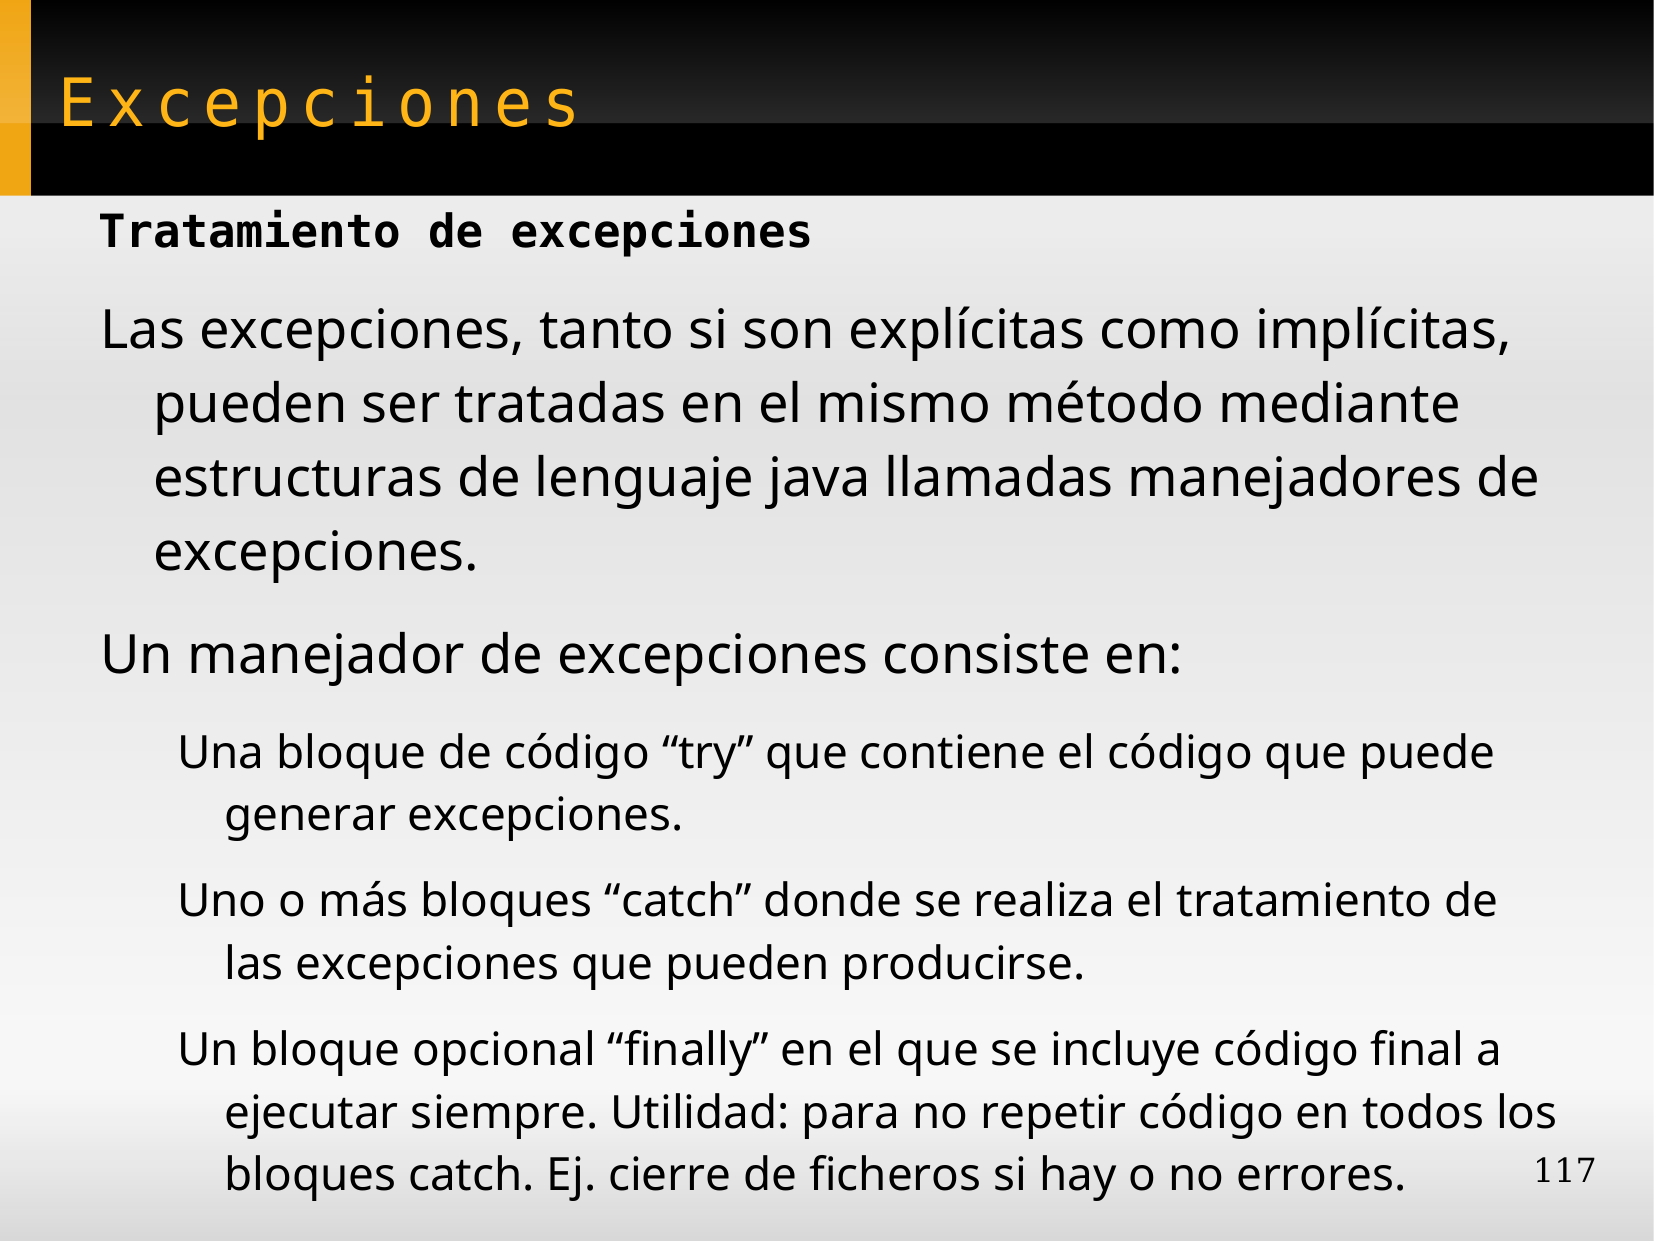

# Excepciones
Tratamiento de excepciones
Las excepciones, tanto si son explícitas como implícitas, pueden ser tratadas en el mismo método mediante estructuras de lenguaje java llamadas manejadores de excepciones.
Un manejador de excepciones consiste en:
Una bloque de código “try” que contiene el código que puede generar excepciones.
Uno o más bloques “catch” donde se realiza el tratamiento de las excepciones que pueden producirse.
Un bloque opcional “finally” en el que se incluye código final a ejecutar siempre. Utilidad: para no repetir código en todos los bloques catch. Ej. cierre de ficheros si hay o no errores.
117